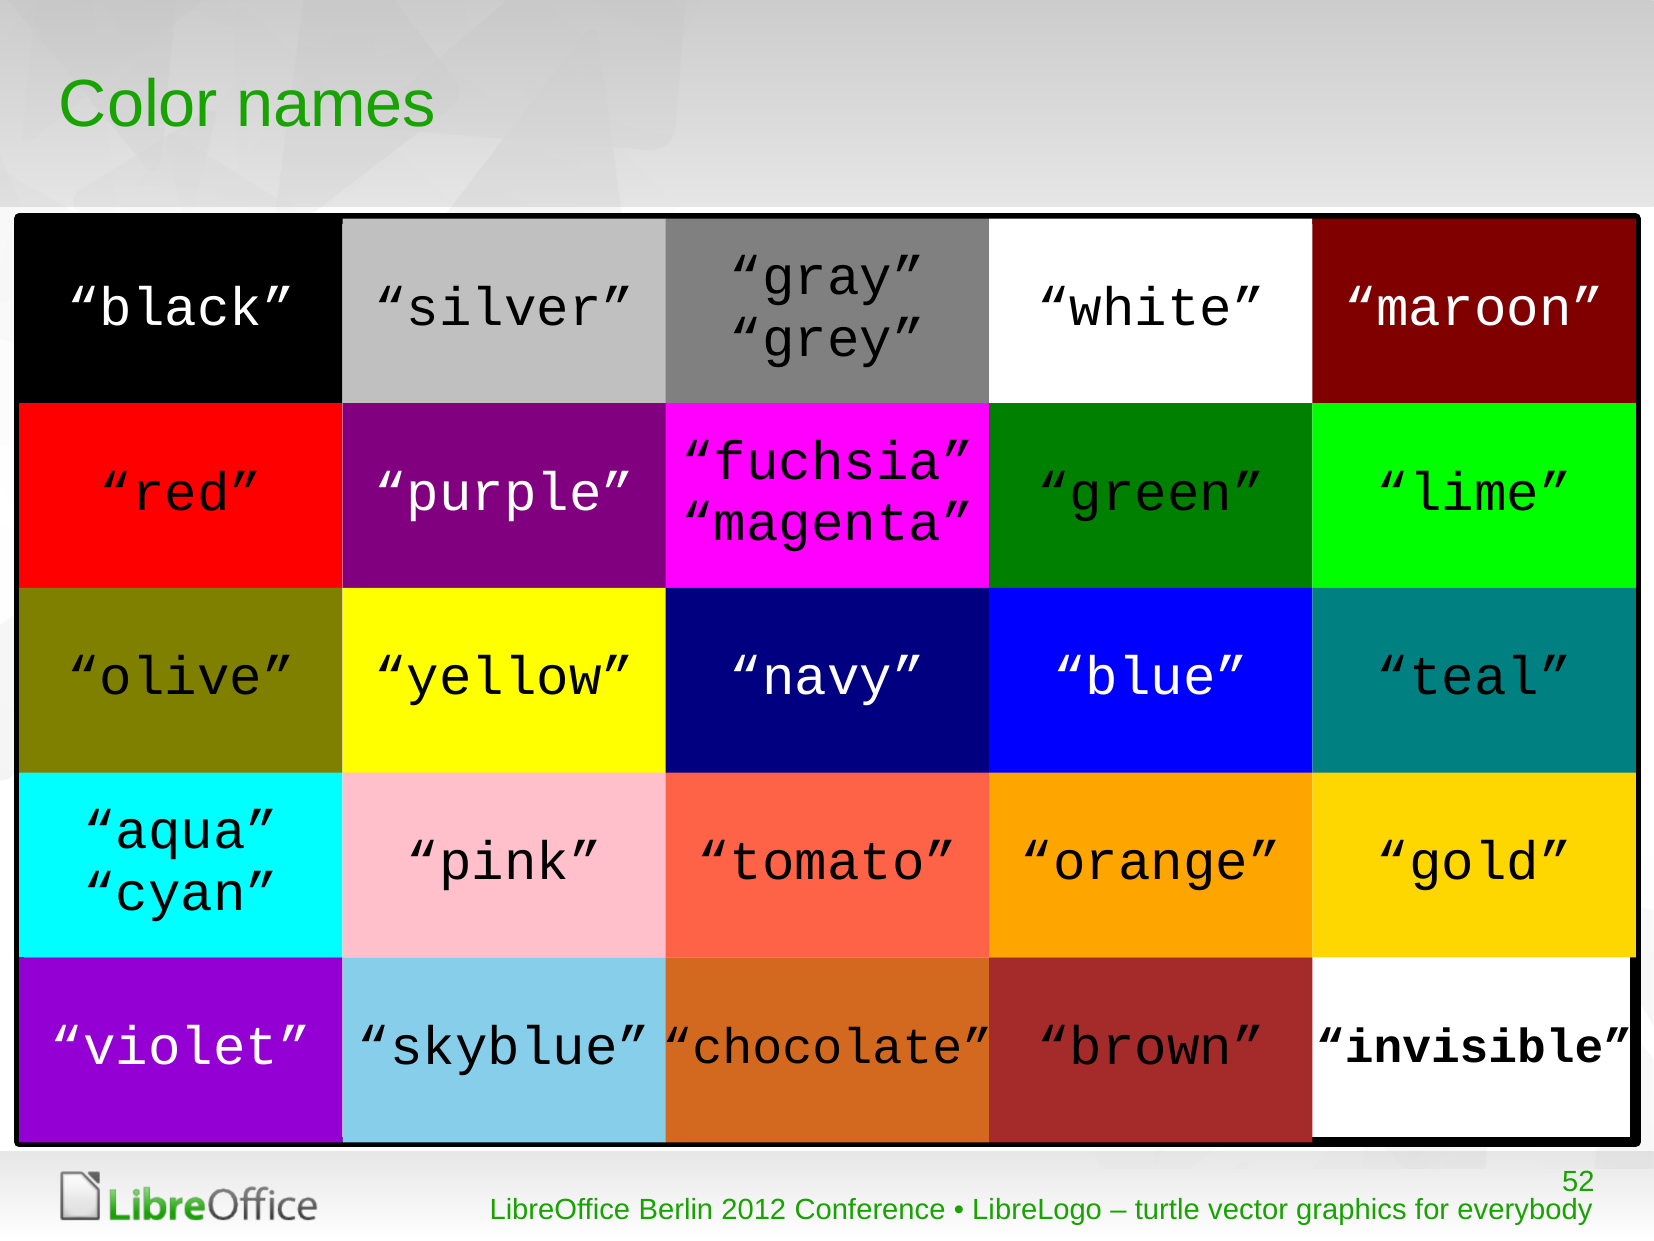

# Color names
“black”
“silver”
“gray”
“grey”
“white”
“maroon”
“red”
“purple”
“fuchsia”
“magenta”
“green”
“lime”
“olive”
“yellow”
“navy”
“blue”
“teal”
“aqua”
“cyan”
“pink”
“tomato”
“orange”
“gold”
“violet”
“skyblue”
“chocolate”
“brown”
“invisible”
52
LibreOffice Berlin 2012 Conference • LibreLogo – turtle vector graphics for everybody